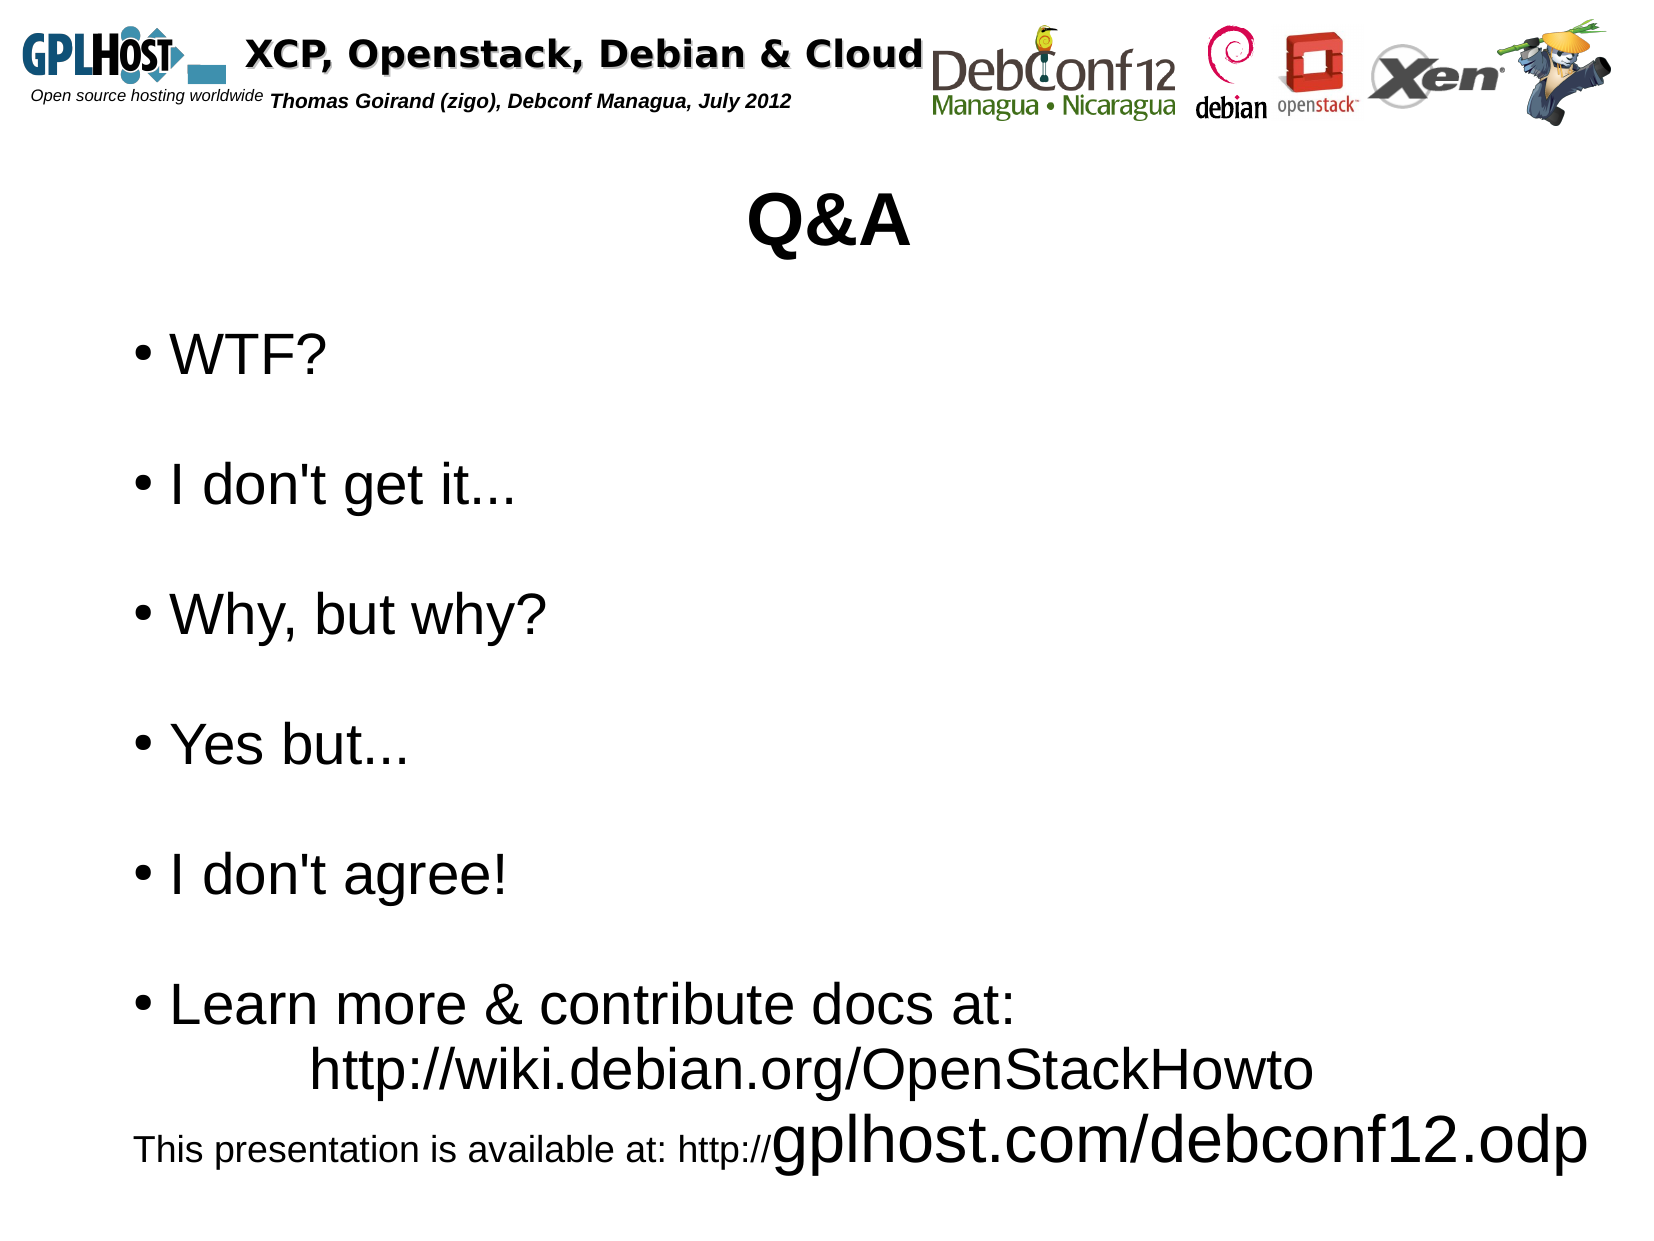

Q&A
 WTF?
 I don't get it...
 Why, but why?
 Yes but...
 I don't agree!
 Learn more & contribute docs at:
http://wiki.debian.org/OpenStackHowto
This presentation is available at: http://gplhost.com/debconf12.odp